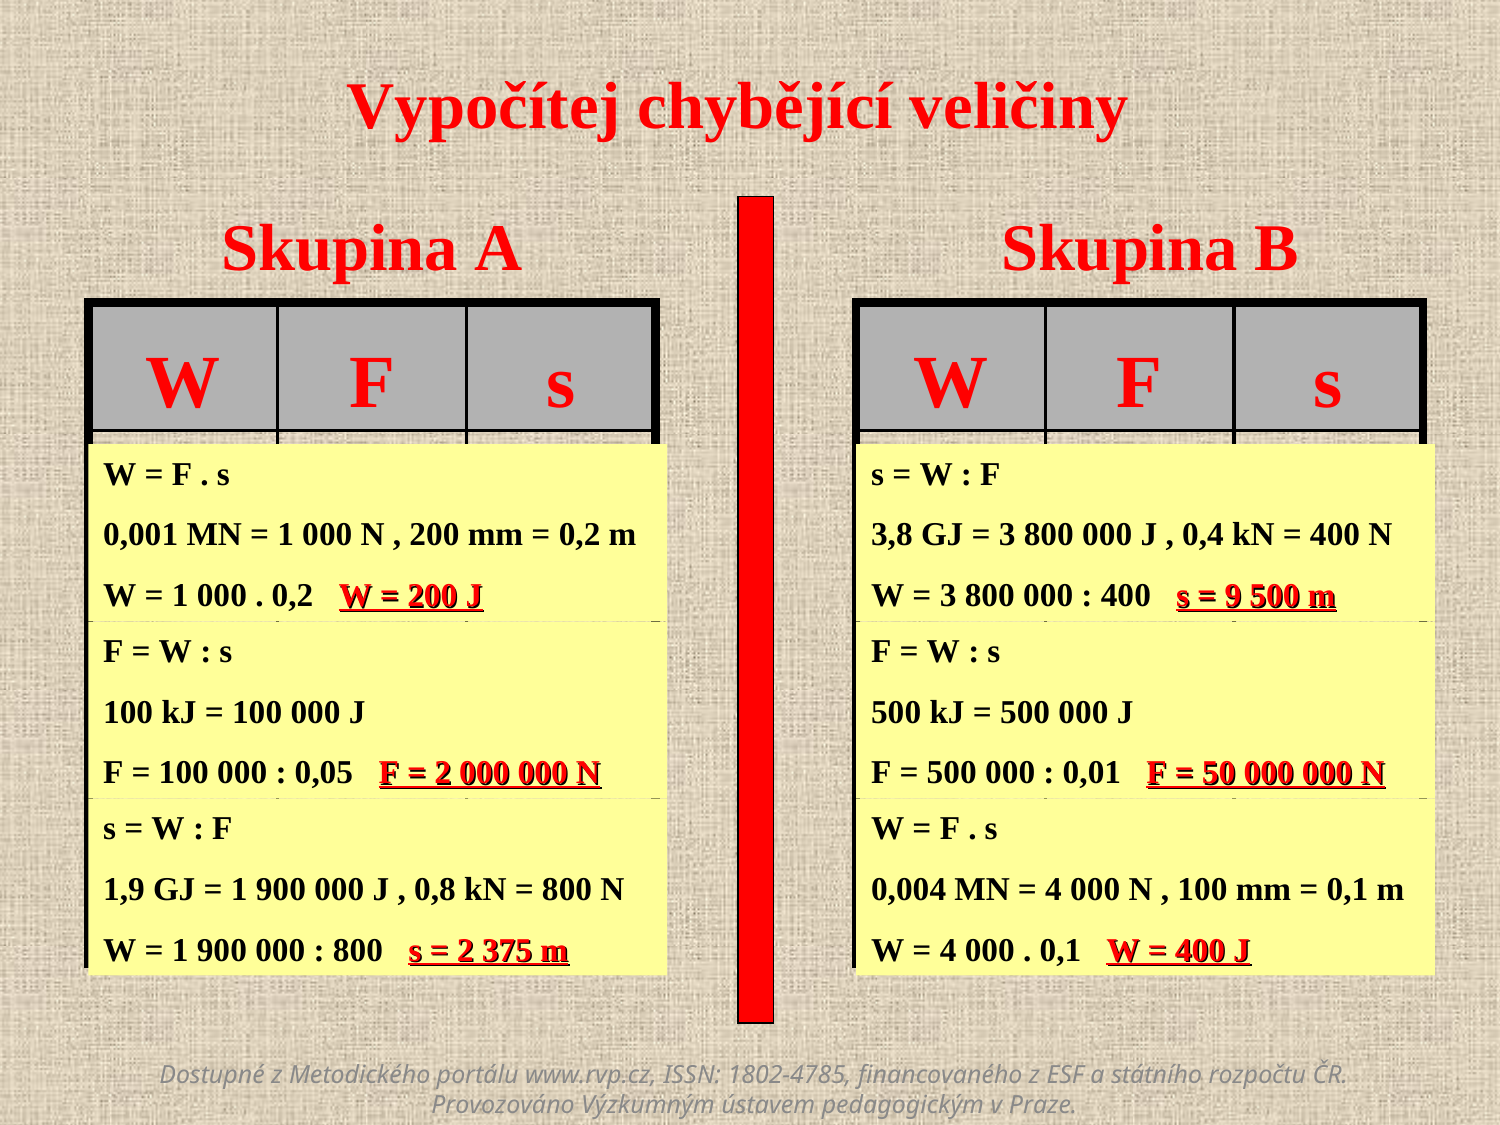

Vypočítej chybějící veličiny
Skupina A
Skupina B
| W | F | s |
| --- | --- | --- |
| ? | 0,001 MN | 200 mm |
| 100 kJ | ? | 0,05 m |
| 1,9 GJ | 0,8 kN | ? |
| W | F | s |
| --- | --- | --- |
| 3,8 GJ | 0,4 kN | ? |
| 500 kJ | ? | 0,01 m |
| ? | 0,004 MN | 100 mm |
W = F . s
0,001 MN = 1 000 N , 200 mm = 0,2 m
W = 1 000 . 0,2 W = 200 J
s = W : F
3,8 GJ = 3 800 000 J , 0,4 kN = 400 N
W = 3 800 000 : 400 s = 9 500 m
F = W : s
100 kJ = 100 000 J
F = 100 000 : 0,05 F = 2 000 000 N
F = W : s
500 kJ = 500 000 J
F = 500 000 : 0,01 F = 50 000 000 N
s = W : F
1,9 GJ = 1 900 000 J , 0,8 kN = 800 N
W = 1 900 000 : 800 s = 2 375 m
W = F . s
0,004 MN = 4 000 N , 100 mm = 0,1 m
W = 4 000 . 0,1 W = 400 J